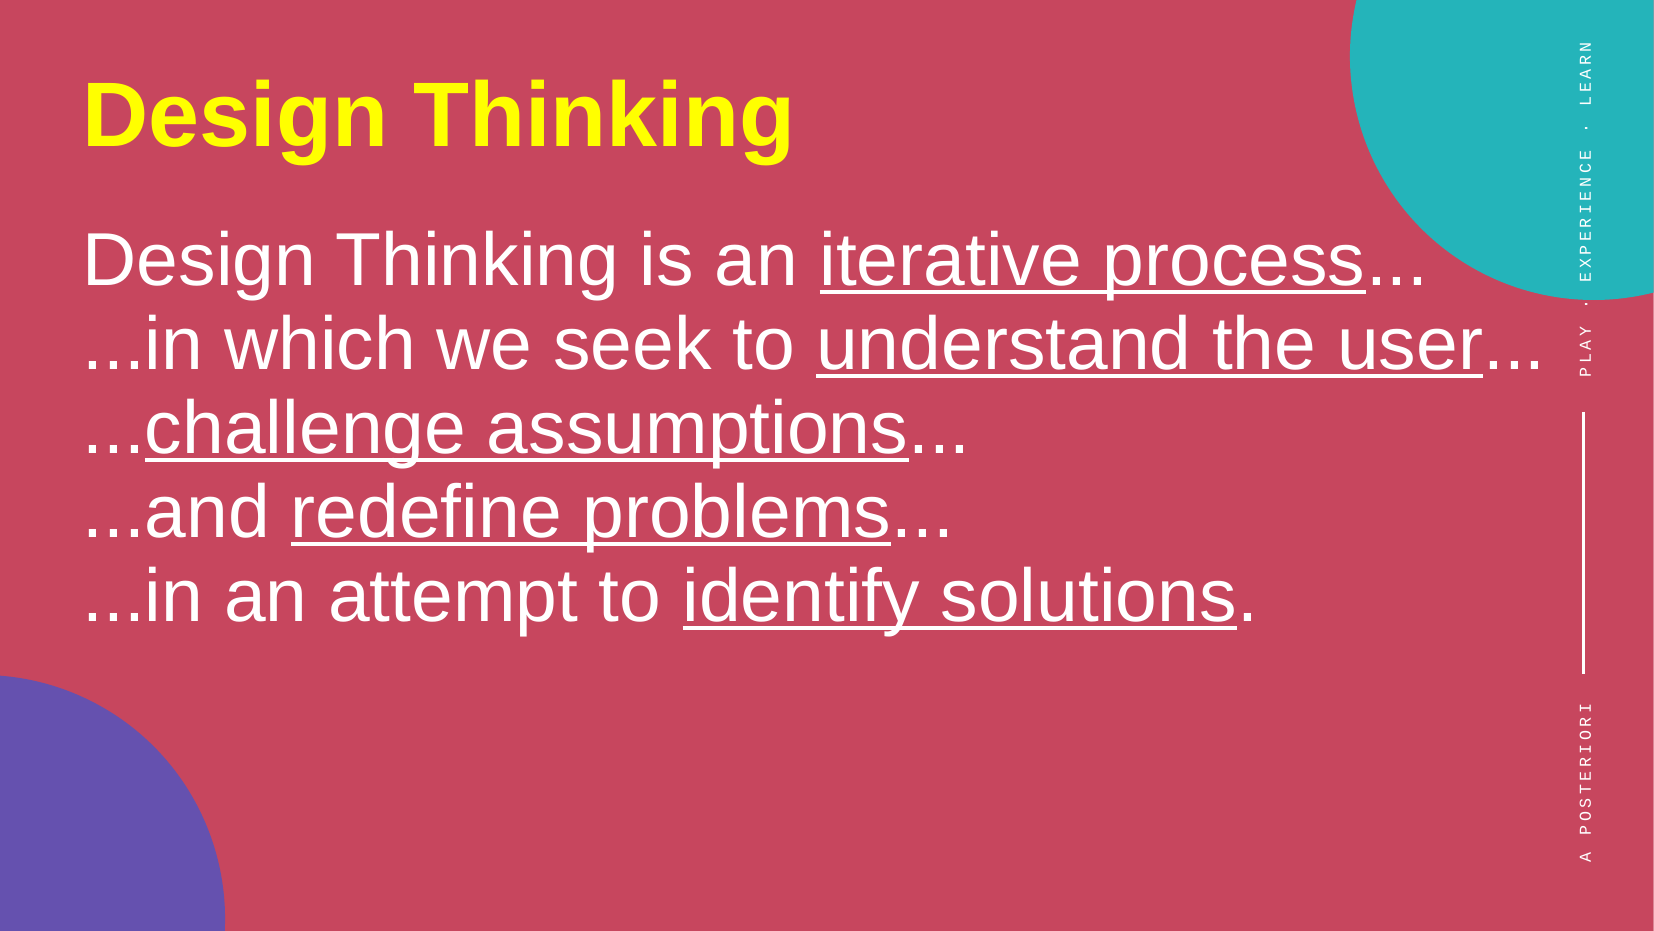

# Design Thinking
Design Thinking is an iterative process...
...in which we seek to understand the user...
...challenge assumptions...
...and redefine problems...
...in an attempt to identify solutions.